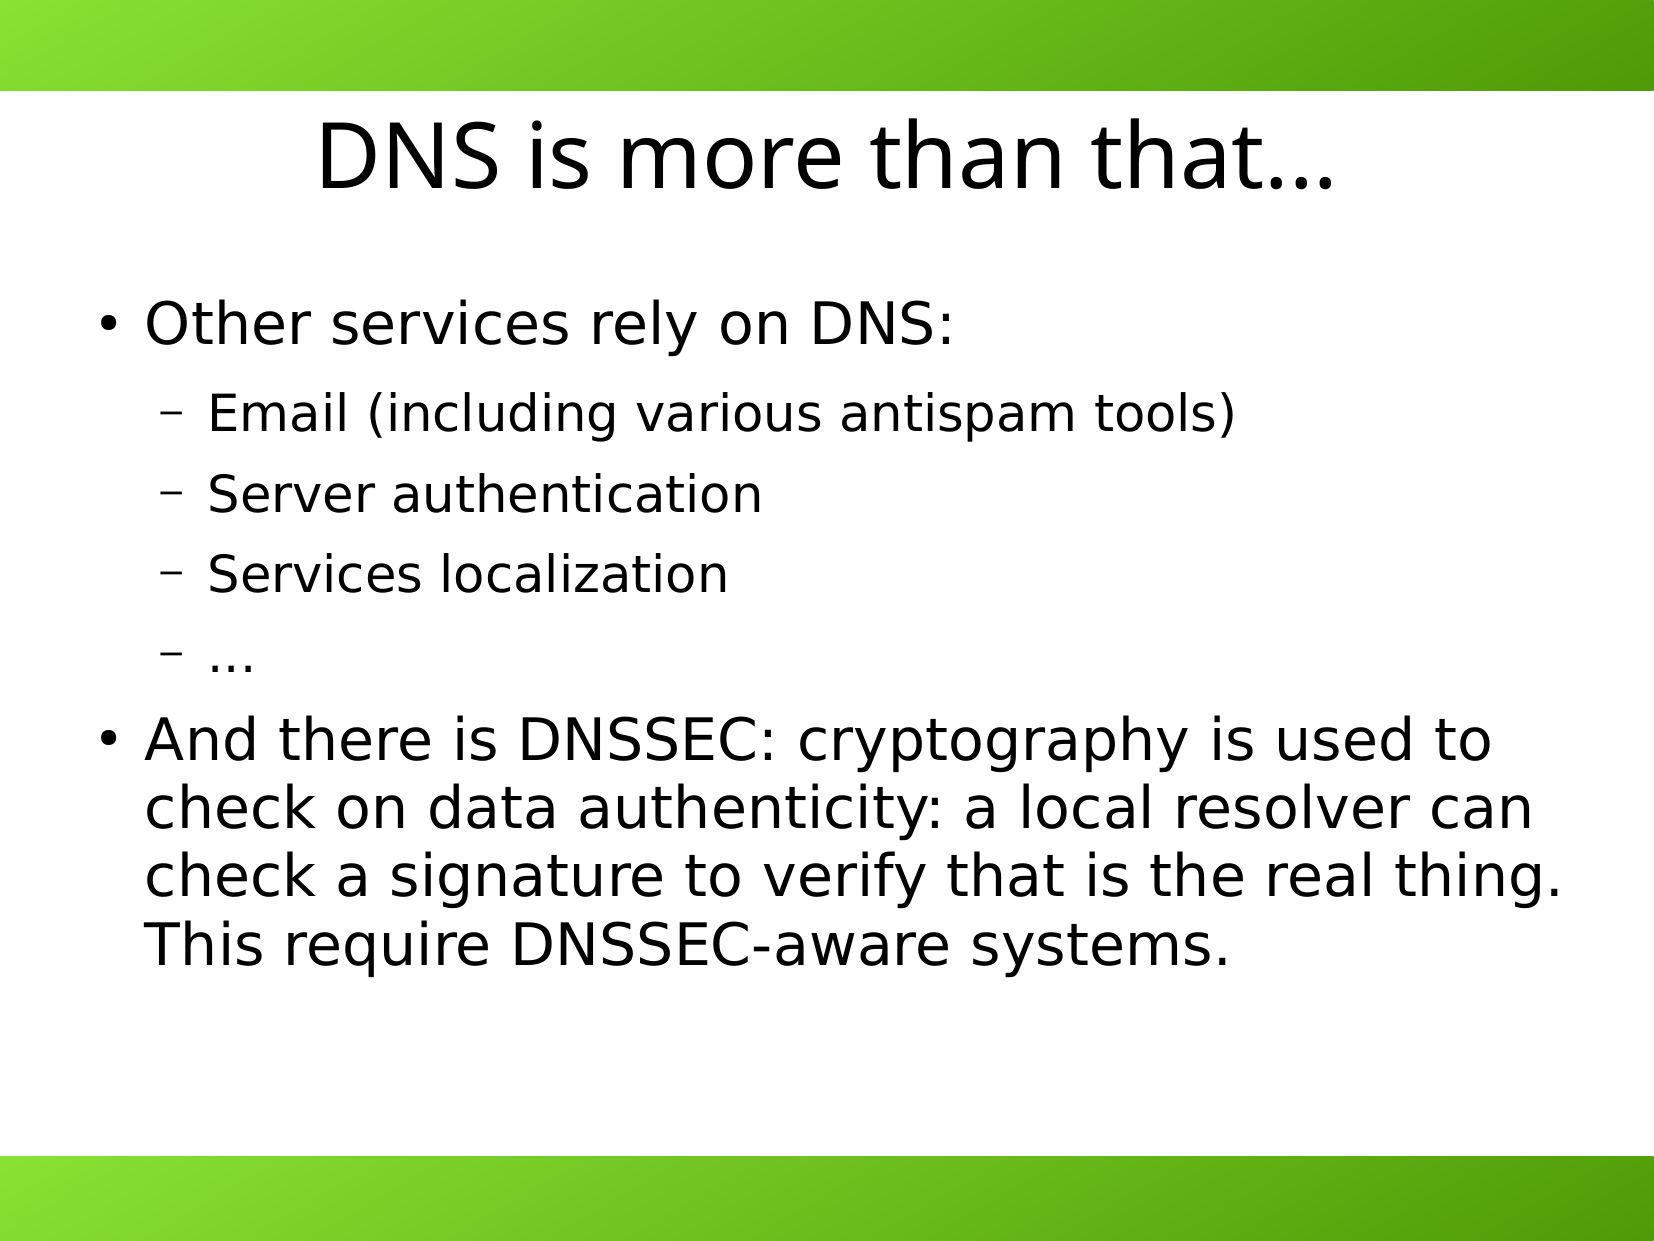

# DNS is more than that...
Other services rely on DNS:
Email (including various antispam tools)
Server authentication
Services localization
...
And there is DNSSEC: cryptography is used to check on data authenticity: a local resolver can check a signature to verify that is the real thing.
This require DNSSEC-aware systems.